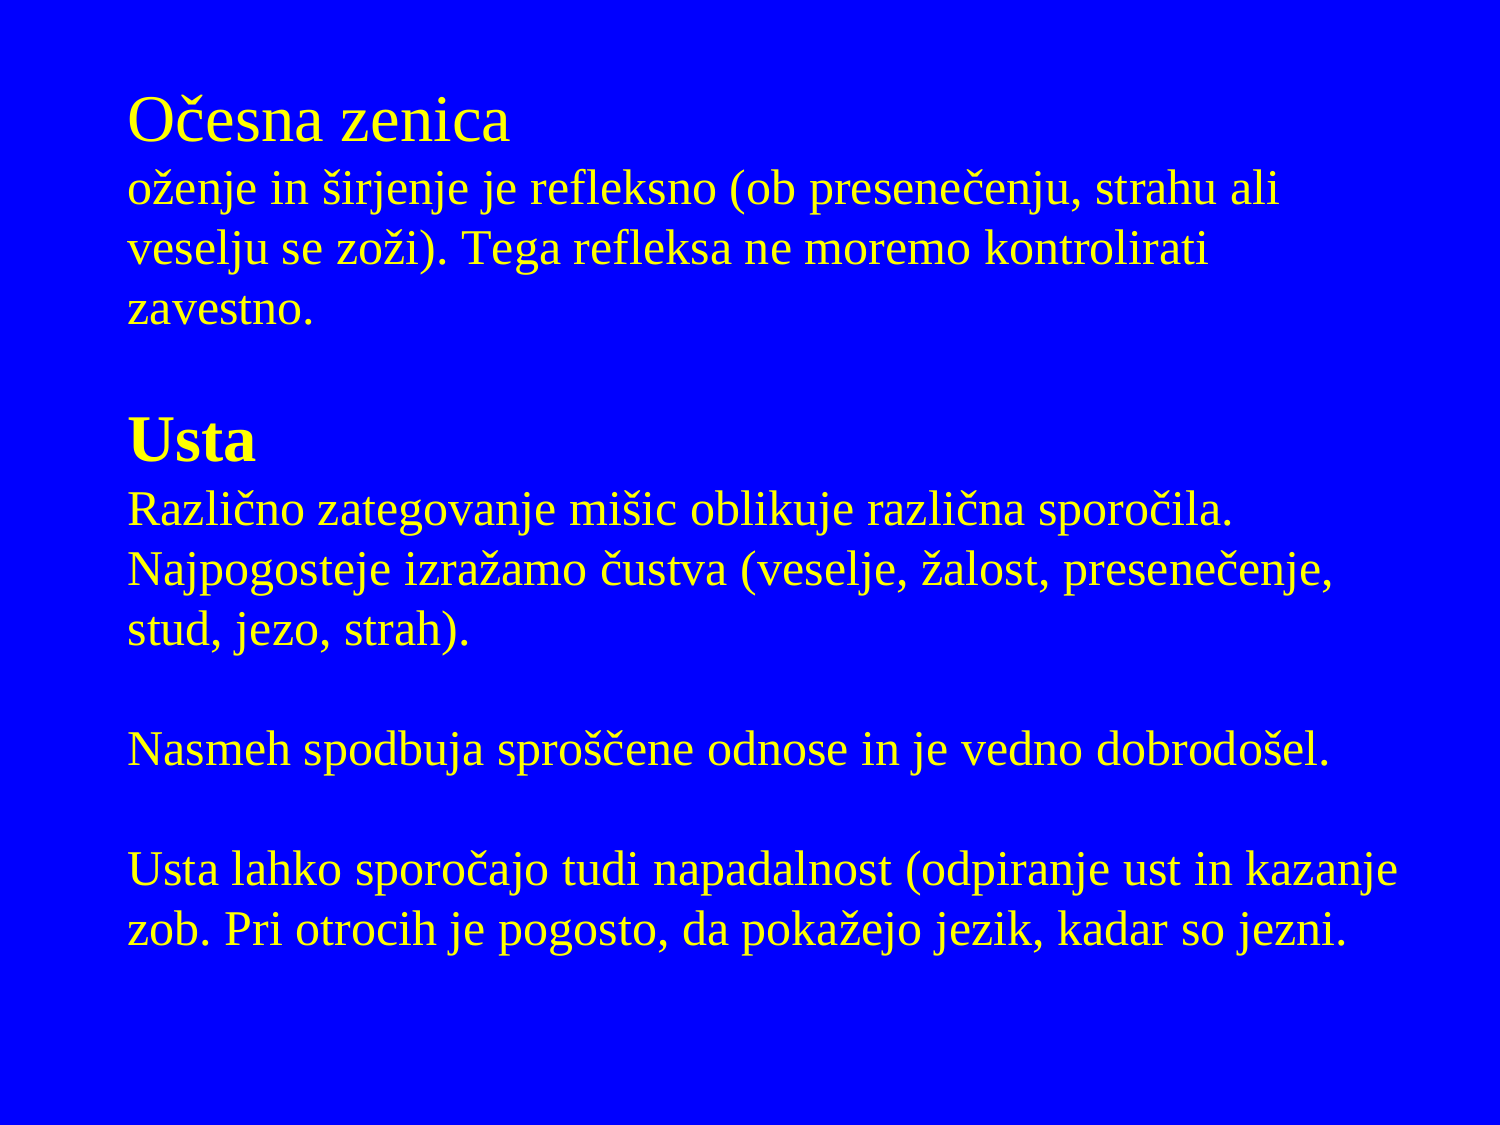

# Očesna zenica oženje in širjenje je refleksno (ob presenečenju, strahu ali veselju se zoži). Tega refleksa ne moremo kontrolirati zavestno.   Usta Različno zategovanje mišic oblikuje različna sporočila. Najpogosteje izražamo čustva (veselje, žalost, presenečenje, stud, jezo, strah). Nasmeh spodbuja sproščene odnose in je vedno dobrodošel.   Usta lahko sporočajo tudi napadalnost (odpiranje ust in kazanje zob. Pri otrocih je pogosto, da pokažejo jezik, kadar so jezni.